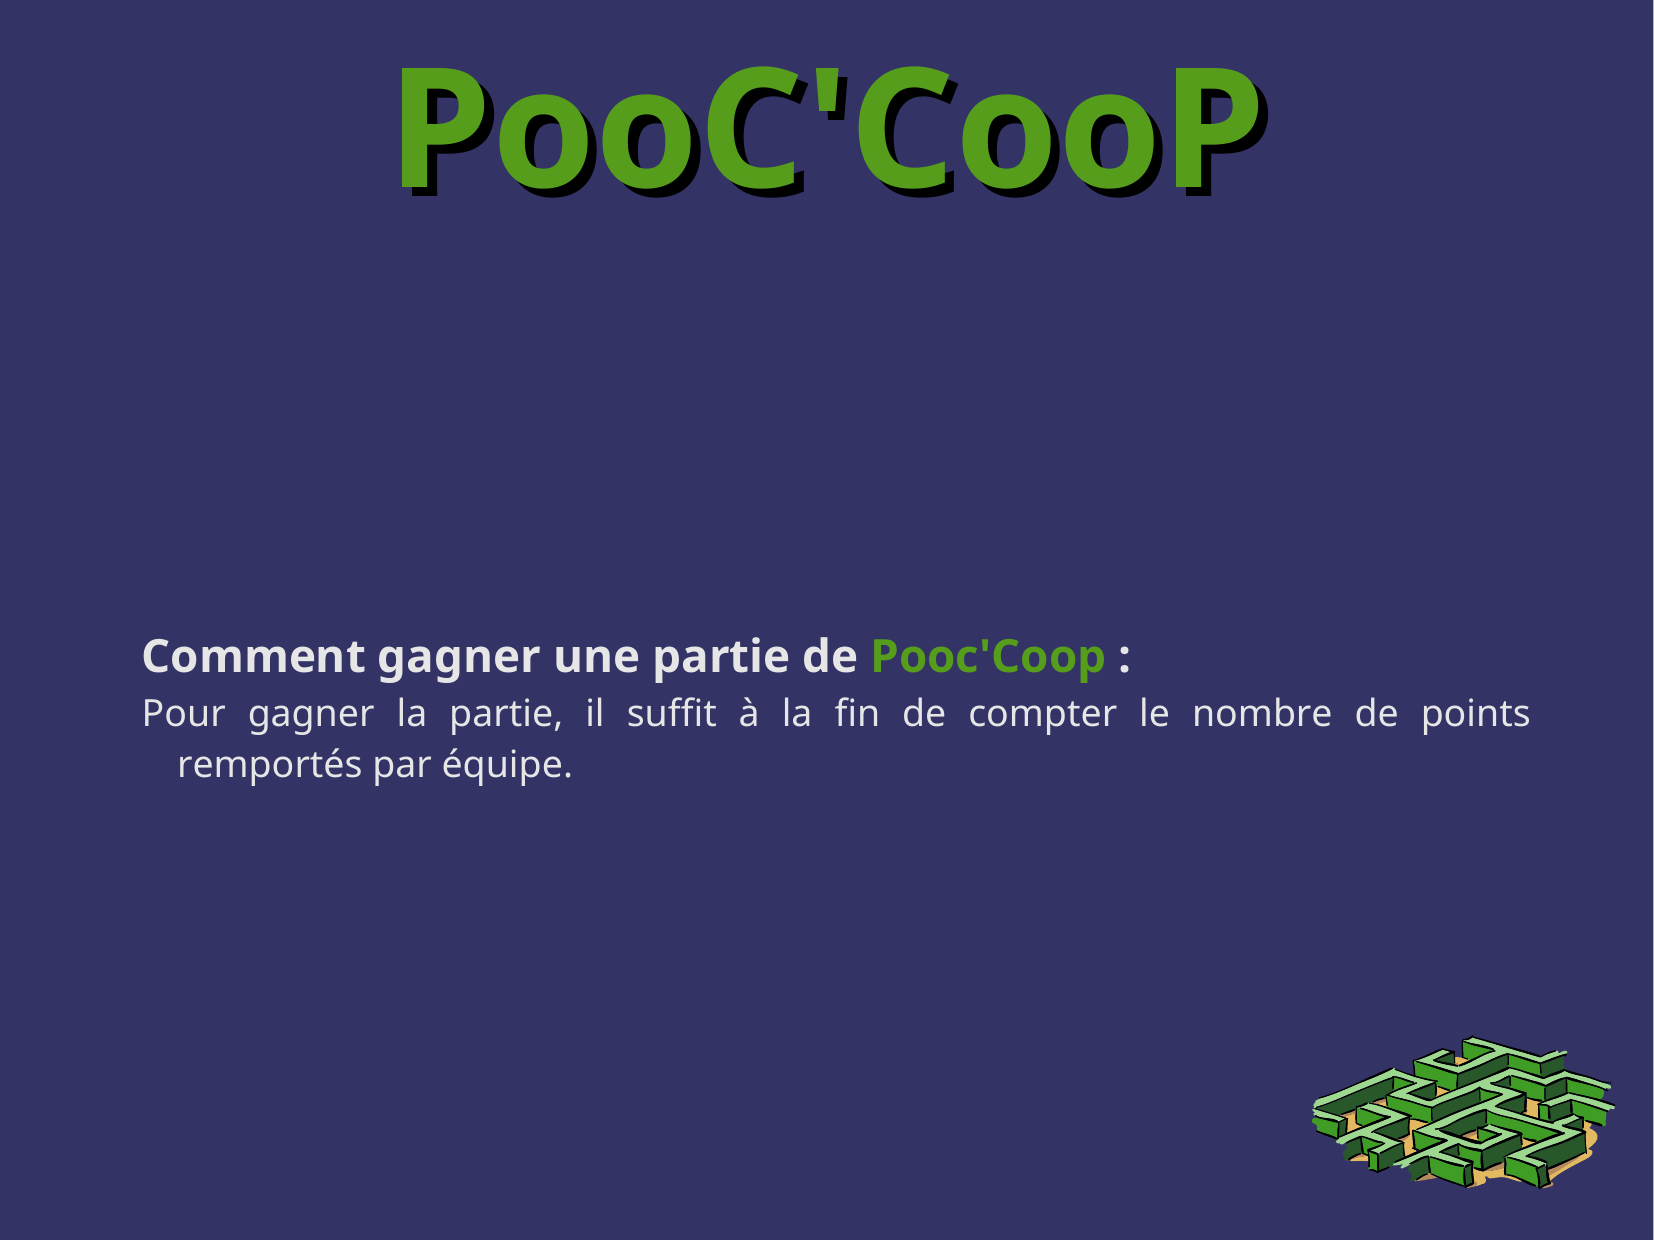

# PooC'CooP
Comment gagner une partie de Pooc'Coop :
Pour gagner la partie, il suffit à la fin de compter le nombre de points remportés par équipe.